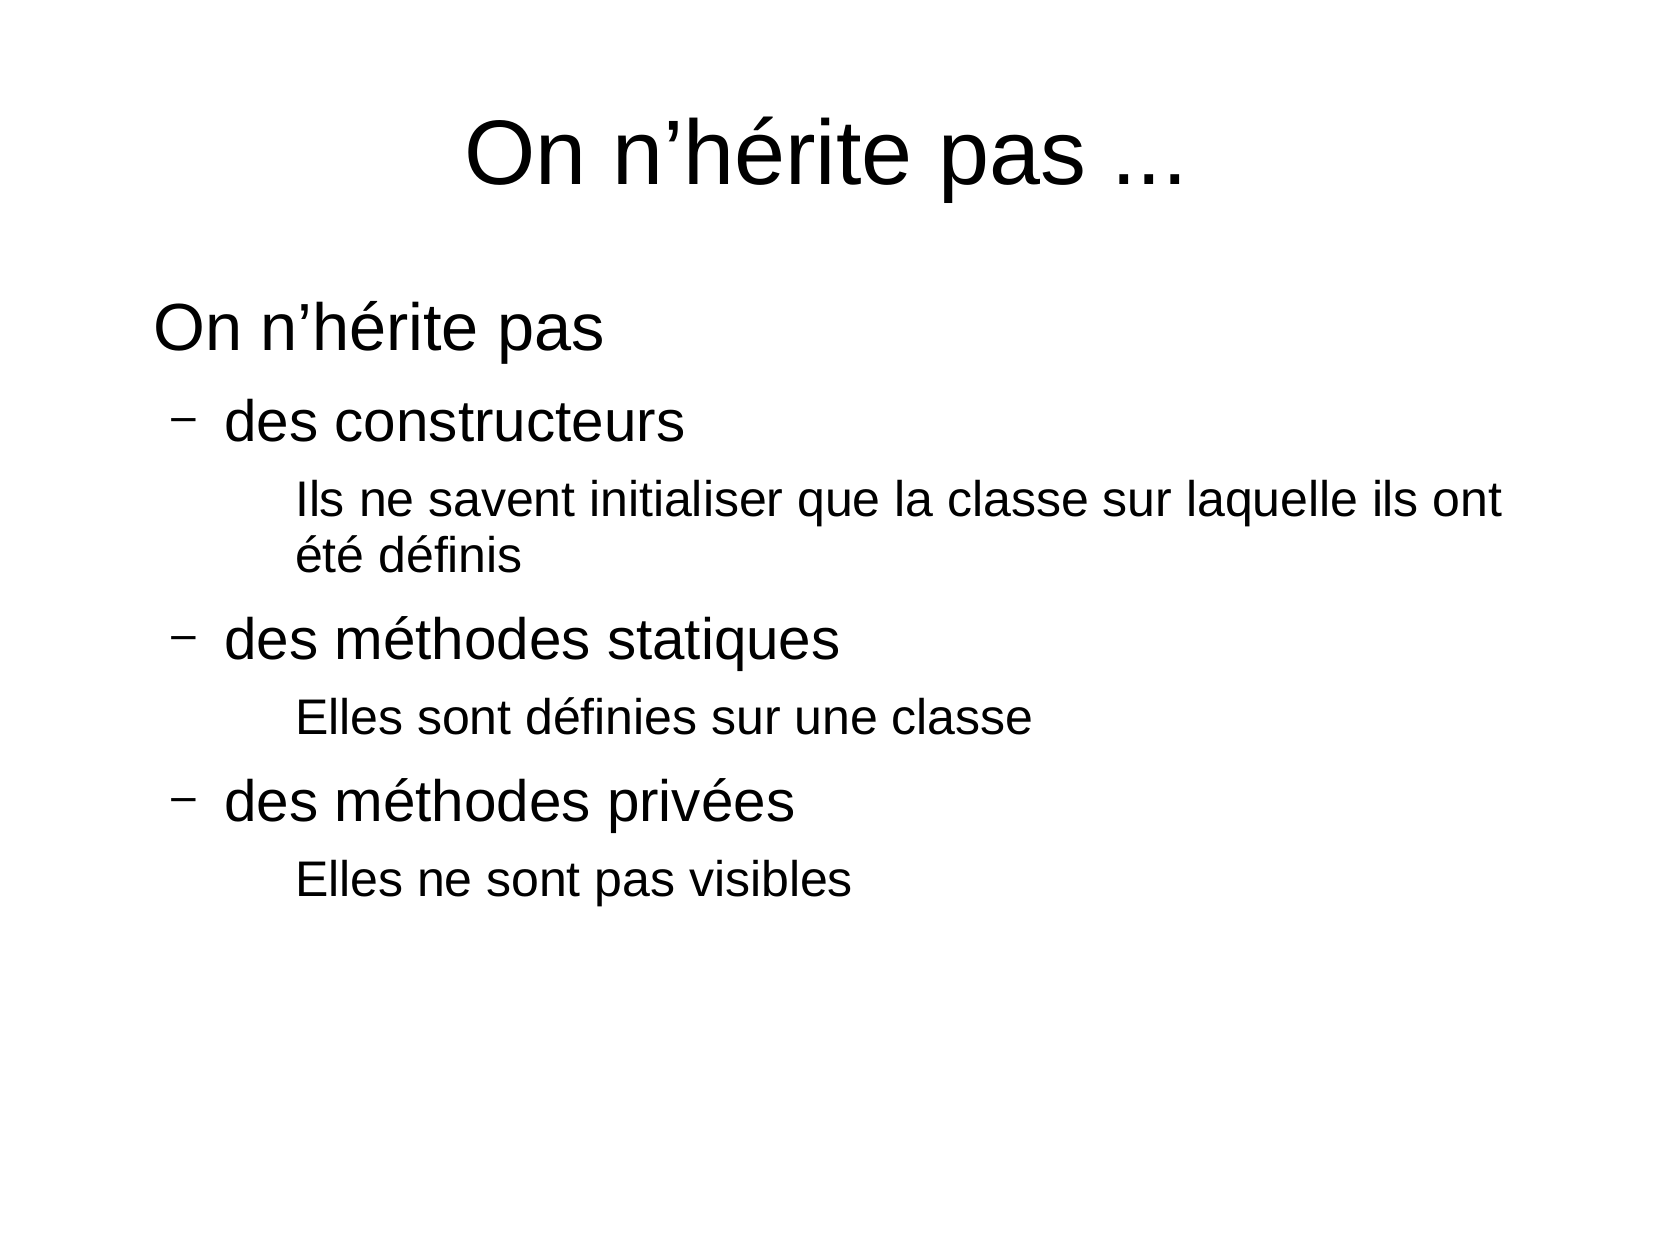

# On n’hérite pas ...
On n’hérite pas
des constructeurs
Ils ne savent initialiser que la classe sur laquelle ils ont été définis
des méthodes statiques
Elles sont définies sur une classe
des méthodes privées
Elles ne sont pas visibles